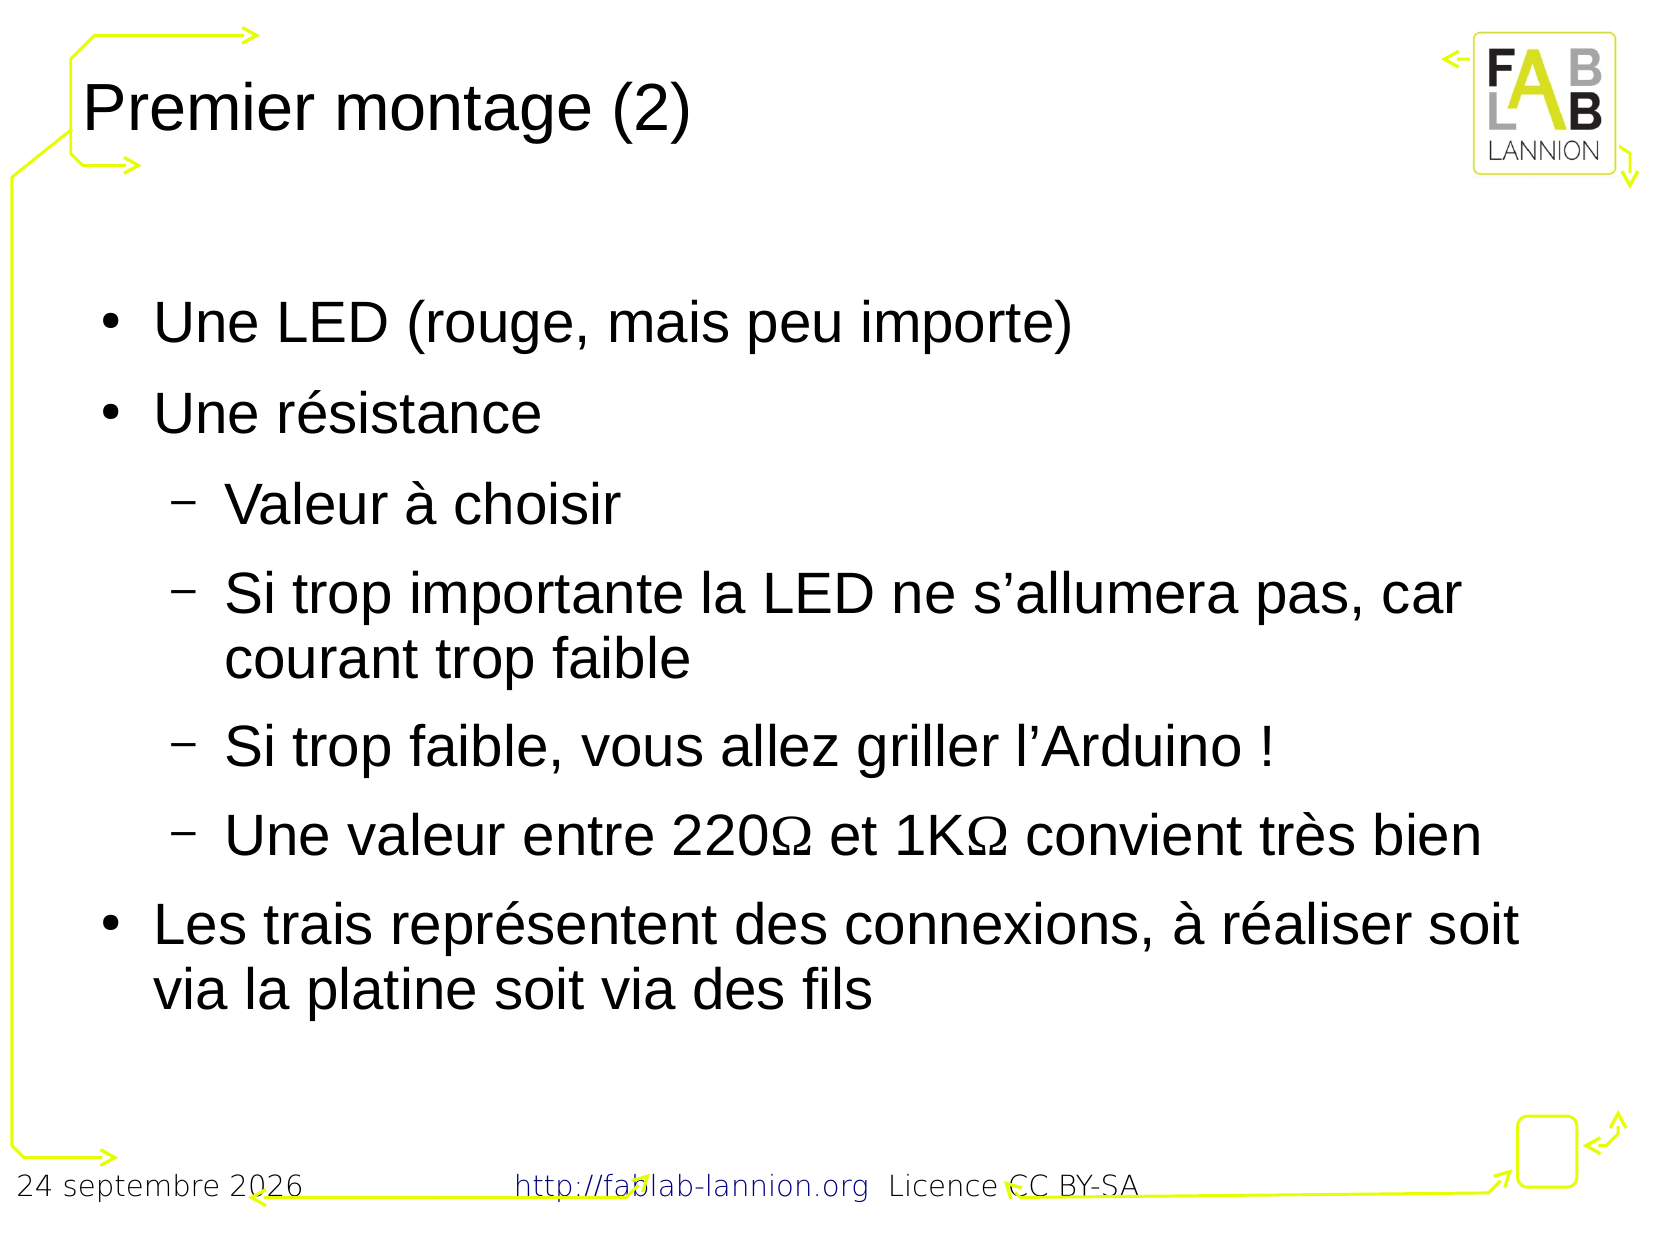

# Premier montage (2)
Une LED (rouge, mais peu importe)
Une résistance
Valeur à choisir
Si trop importante la LED ne s’allumera pas, car courant trop faible
Si trop faible, vous allez griller l’Arduino !
Une valeur entre 220Ω et 1KΩ convient très bien
Les trais représentent des connexions, à réaliser soit via la platine soit via des fils